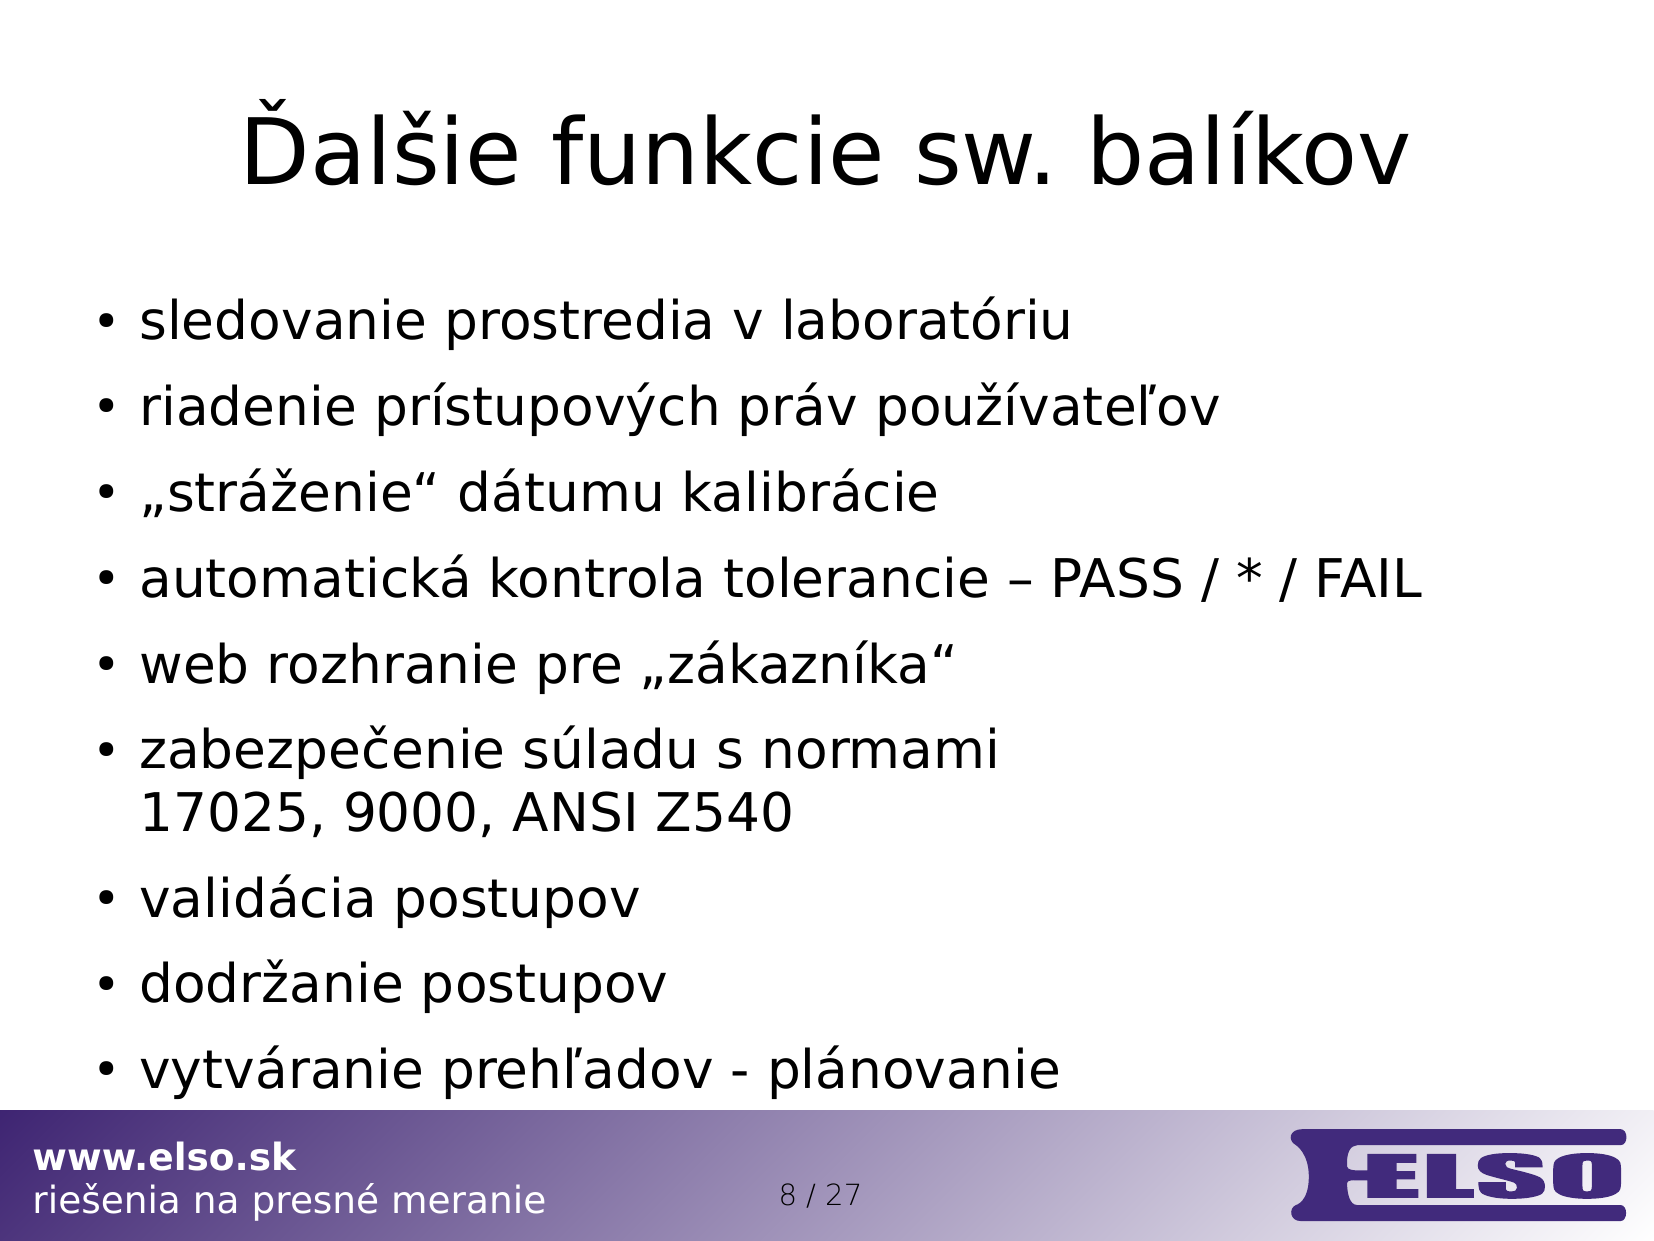

# Ďalšie funkcie sw. balíkov
sledovanie prostredia v laboratóriu
riadenie prístupových práv používateľov
„stráženie“ dátumu kalibrácie
automatická kontrola tolerancie – PASS / * / FAIL
web rozhranie pre „zákazníka“
zabezpečenie súladu s normami
17025, 9000, ANSI Z540
validácia postupov
dodržanie postupov
vytváranie prehľadov - plánovanie
8